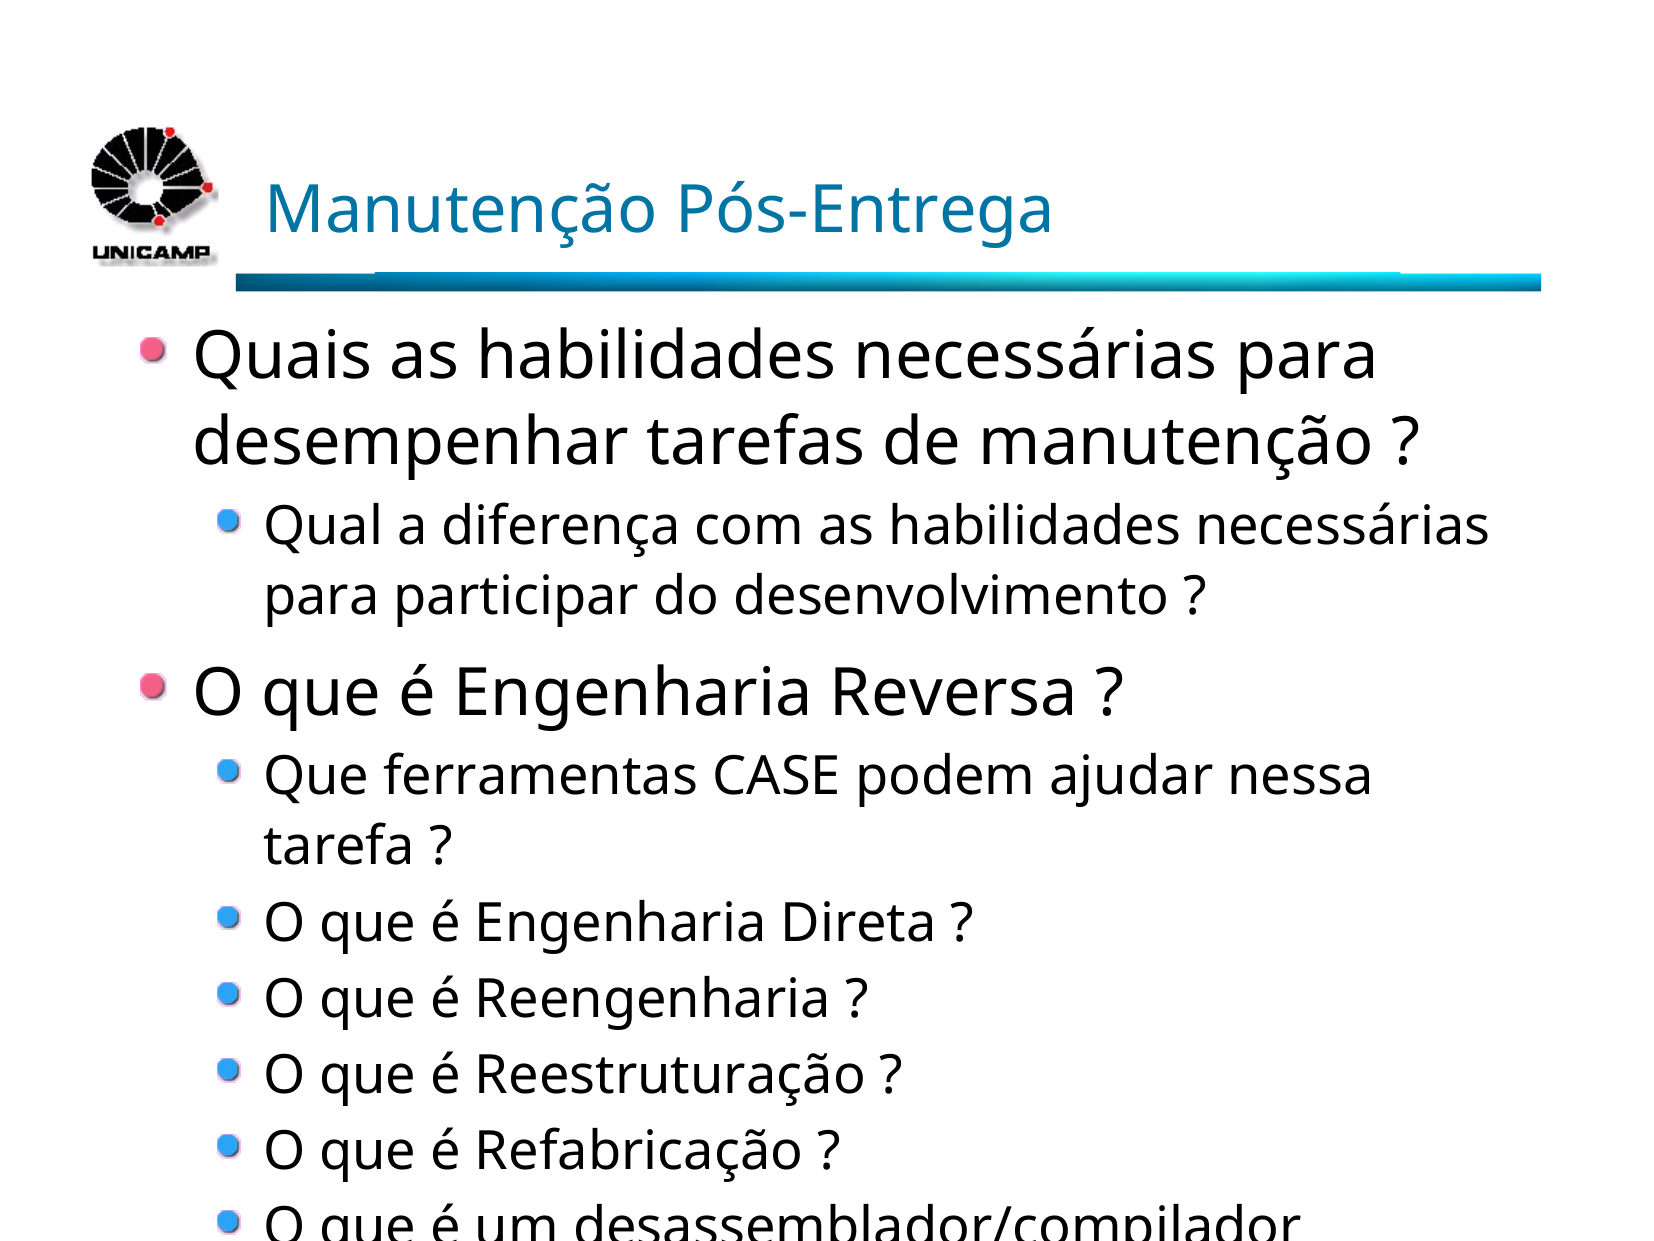

# Manutenção Pós-Entrega
Quais as habilidades necessárias para desempenhar tarefas de manutenção ?
Qual a diferença com as habilidades necessárias para participar do desenvolvimento ?
O que é Engenharia Reversa ?
Que ferramentas CASE podem ajudar nessa tarefa ?
O que é Engenharia Direta ?
O que é Reengenharia ?
O que é Reestruturação ?
O que é Refabricação ?
O que é um desassemblador/compilador reverso ?
Quais as dificuldades que podem surgir com seu uso?